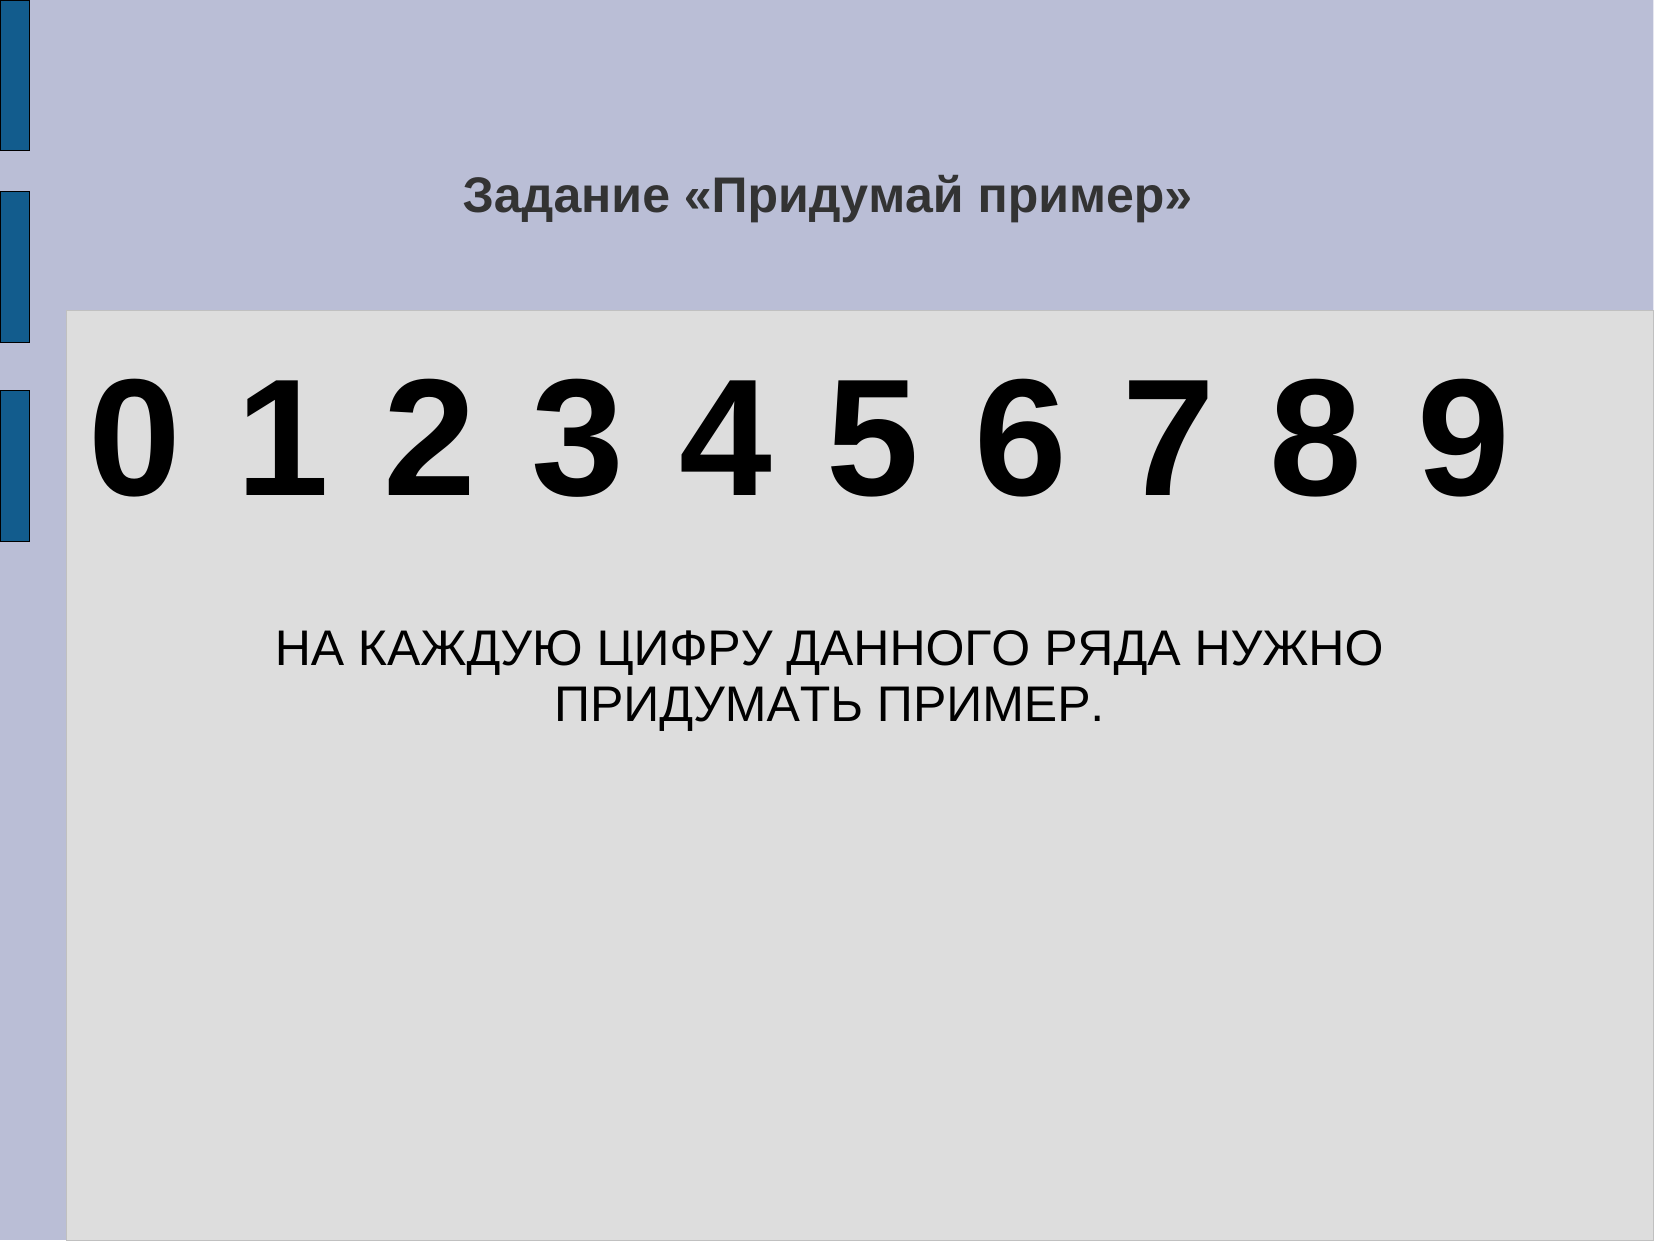

# Задание «Придумай пример»
0	1	2	3	4	5	6	7	8	9
НА КАЖДУЮ ЦИФРУ ДАННОГО РЯДА НУЖНО ПРИДУМАТЬ ПРИМЕР.